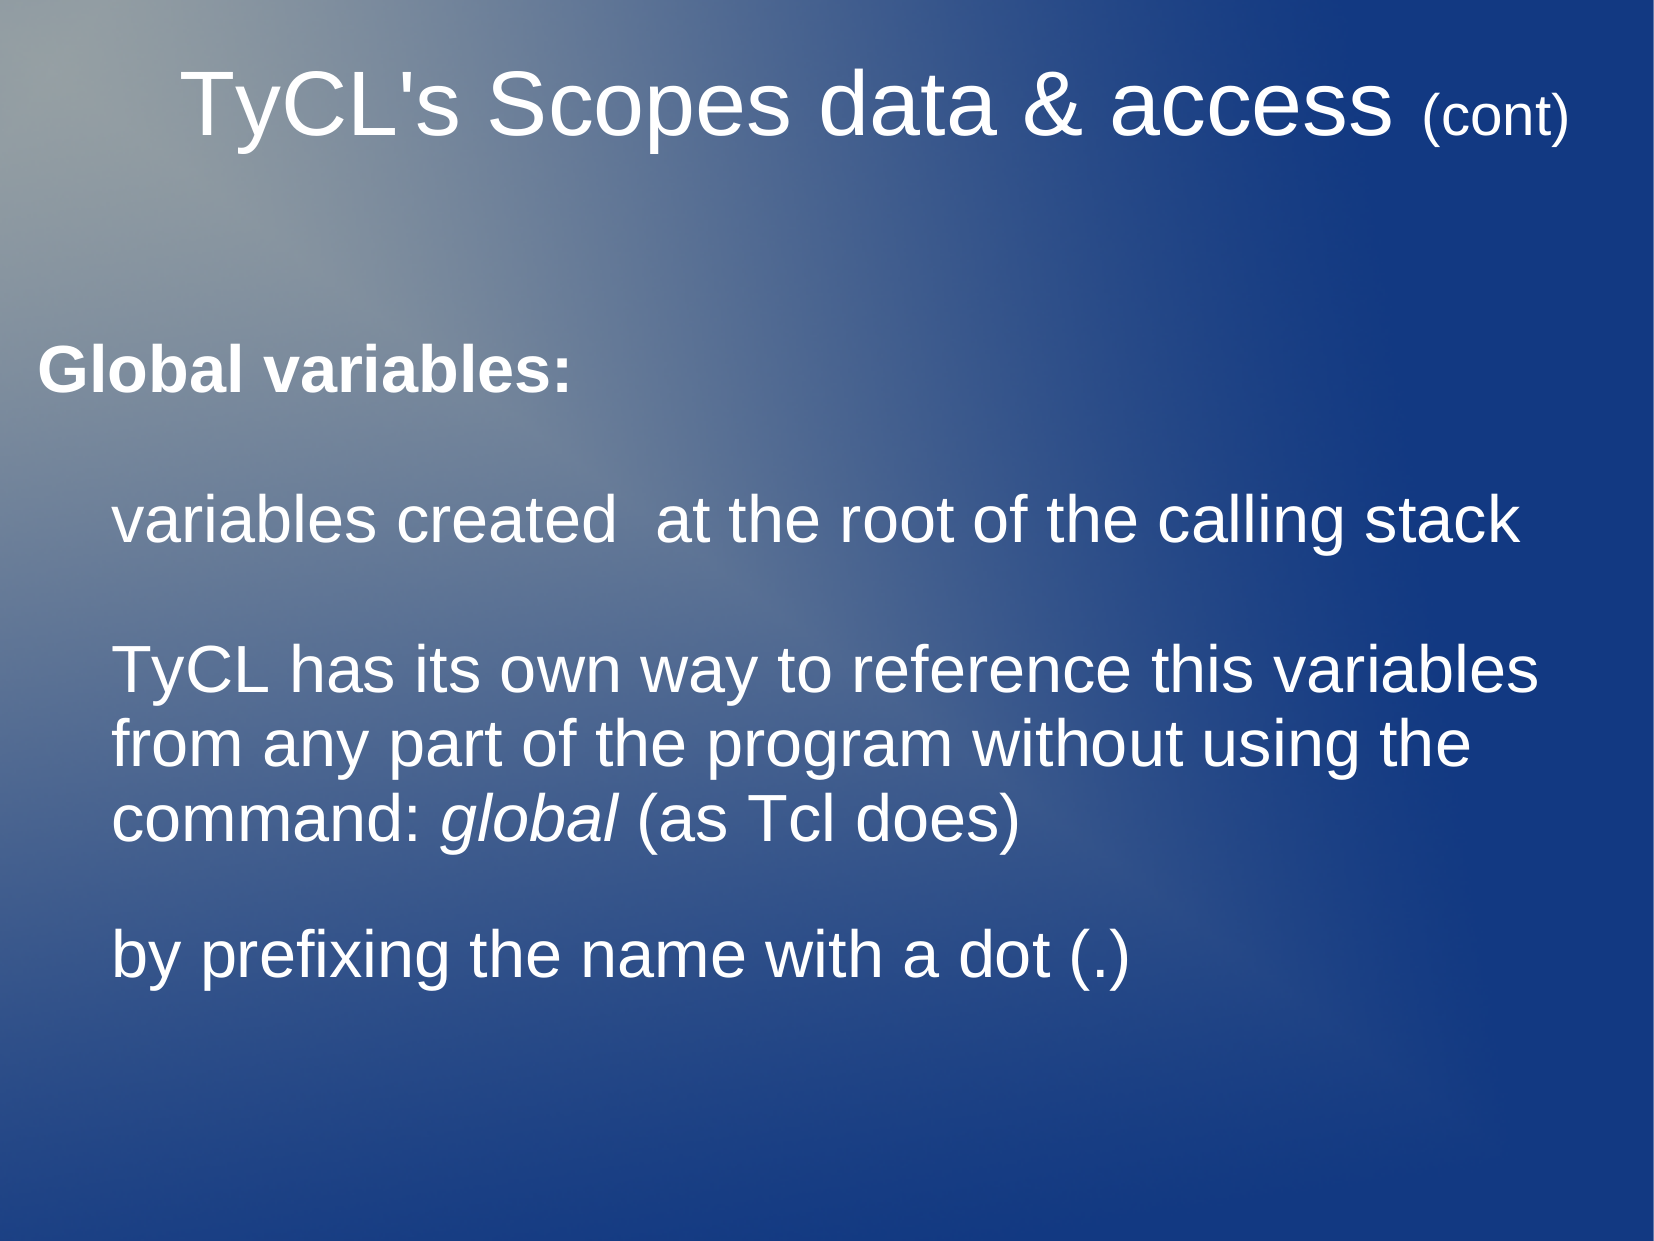

TyCL's Scopes data & access (cont)
# Global variables:
	variables created at the root of the calling stack
	TyCL has its own way to reference this variables
	from any part of the program without using the
	command: global (as Tcl does)
	by prefixing the name with a dot (.)